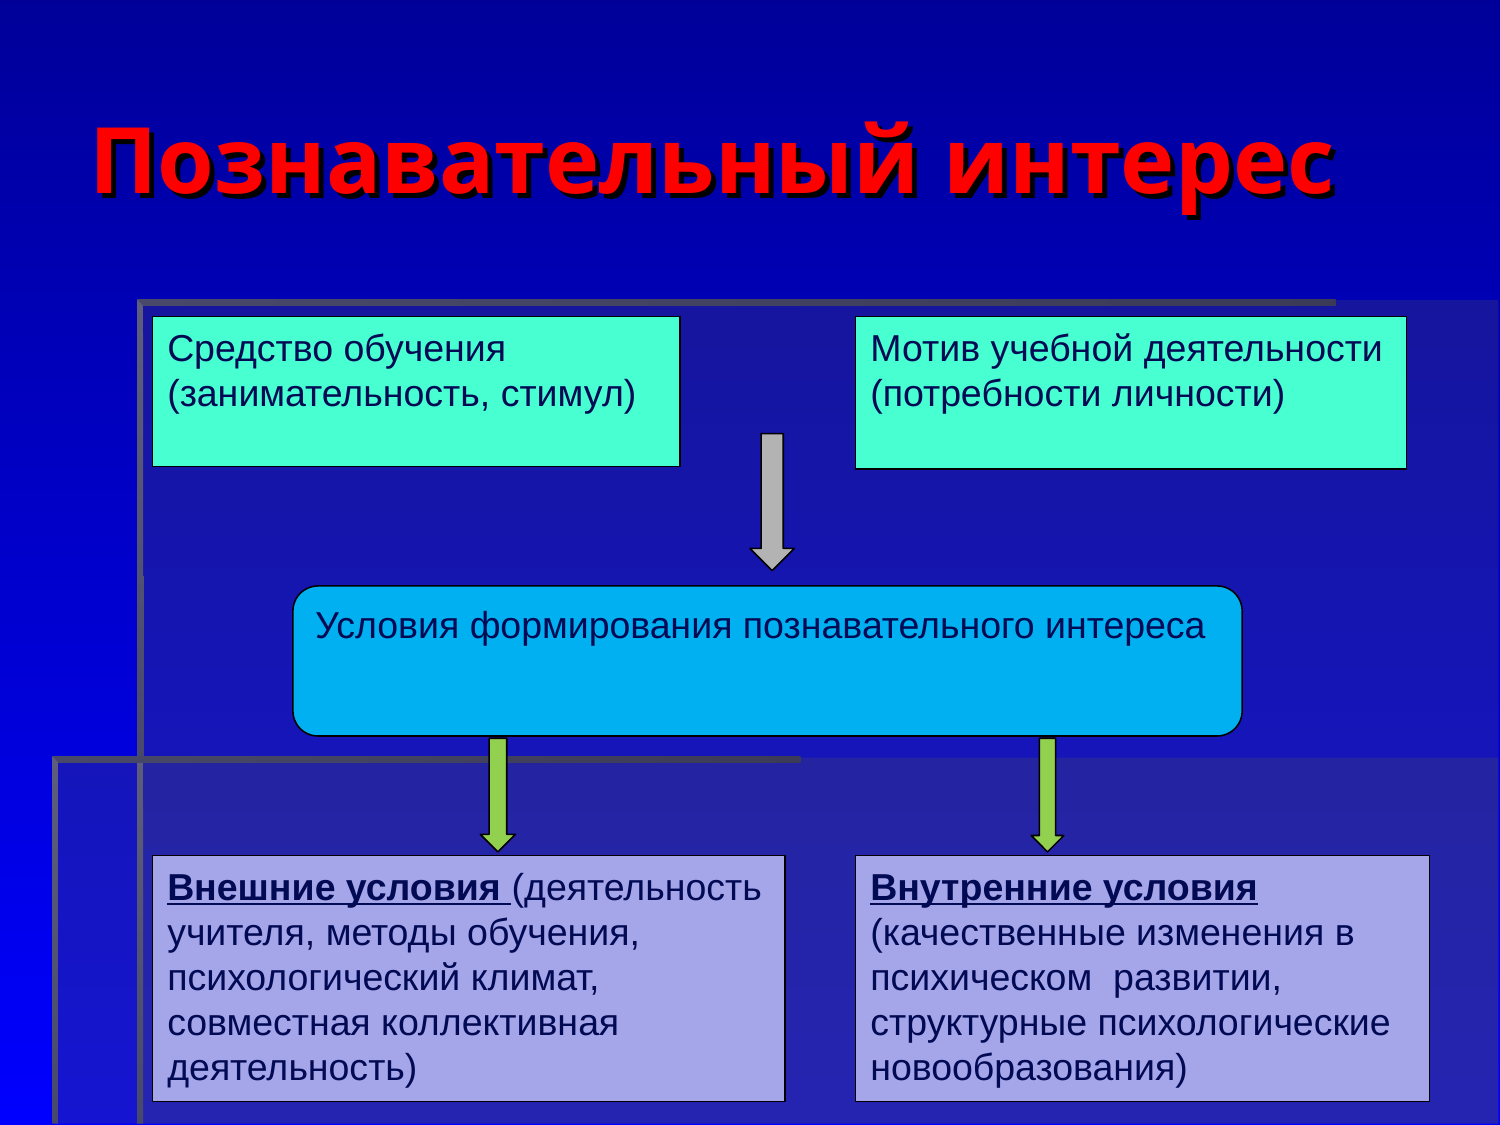

# Познавательный интерес
Средство обучения
(занимательность, стимул)
Мотив учебной деятельности (потребности личности)
Условия формирования познавательного интереса
Внешние условия (деятельность учителя, методы обучения,
психологический климат, совместная коллективная деятельность)
Внутренние условия
(качественные изменения в психическом развитии,
структурные психологические новообразования)